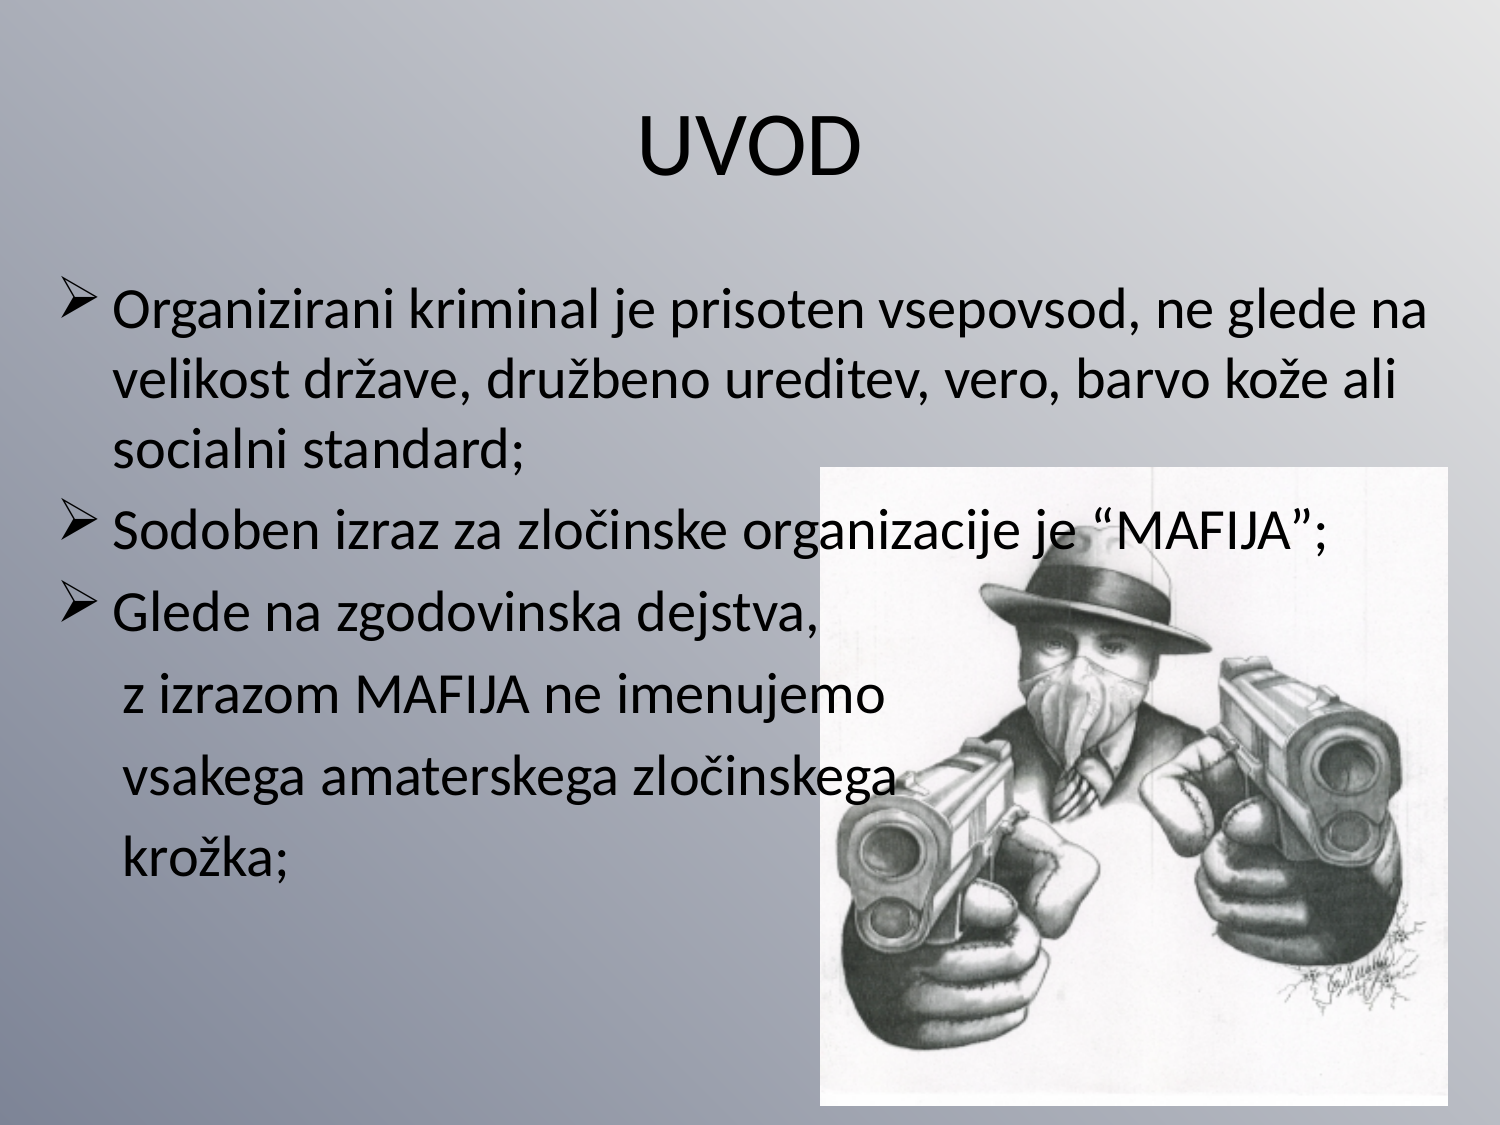

# UVOD
Organizirani kriminal je prisoten vsepovsod, ne glede na velikost države, družbeno ureditev, vero, barvo kože ali socialni standard;
Sodoben izraz za zločinske organizacije je “MAFIJA”;
Glede na zgodovinska dejstva,
 z izrazom MAFIJA ne imenujemo
 vsakega amaterskega zločinskega
 krožka;